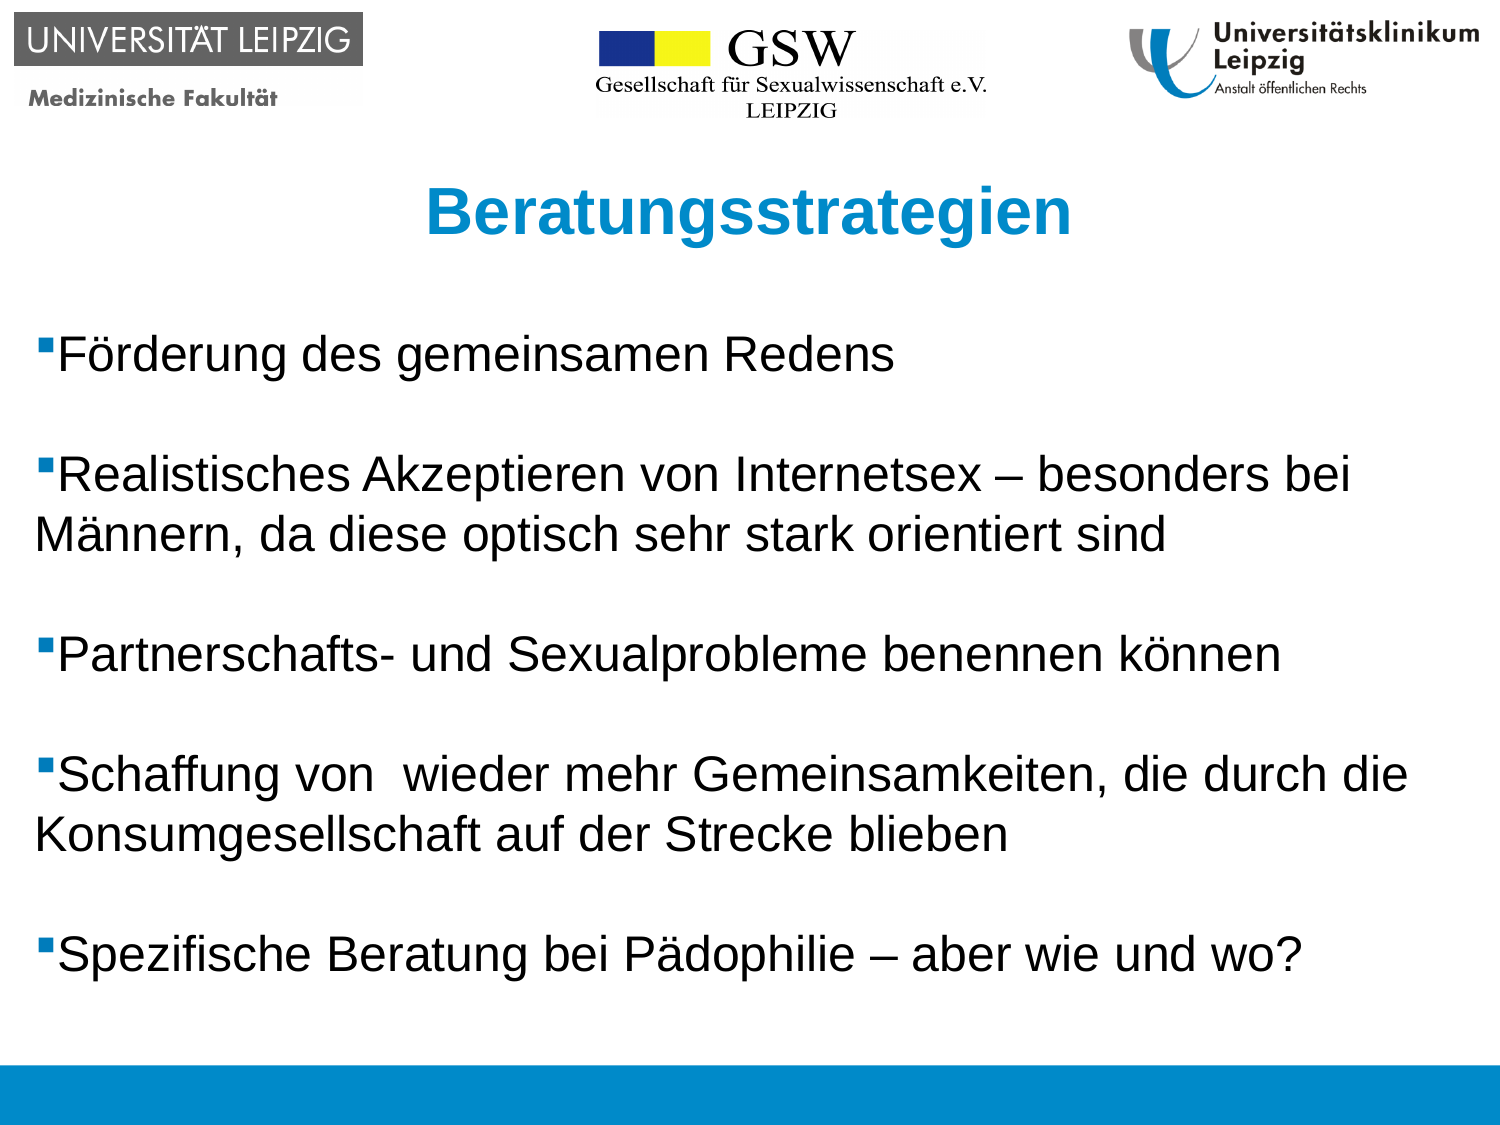

# Beratungsstrategien
Förderung des gemeinsamen Redens
Realistisches Akzeptieren von Internetsex – besonders bei Männern, da diese optisch sehr stark orientiert sind
Partnerschafts- und Sexualprobleme benennen können
Schaffung von wieder mehr Gemeinsamkeiten, die durch die Konsumgesellschaft auf der Strecke blieben
Spezifische Beratung bei Pädophilie – aber wie und wo?